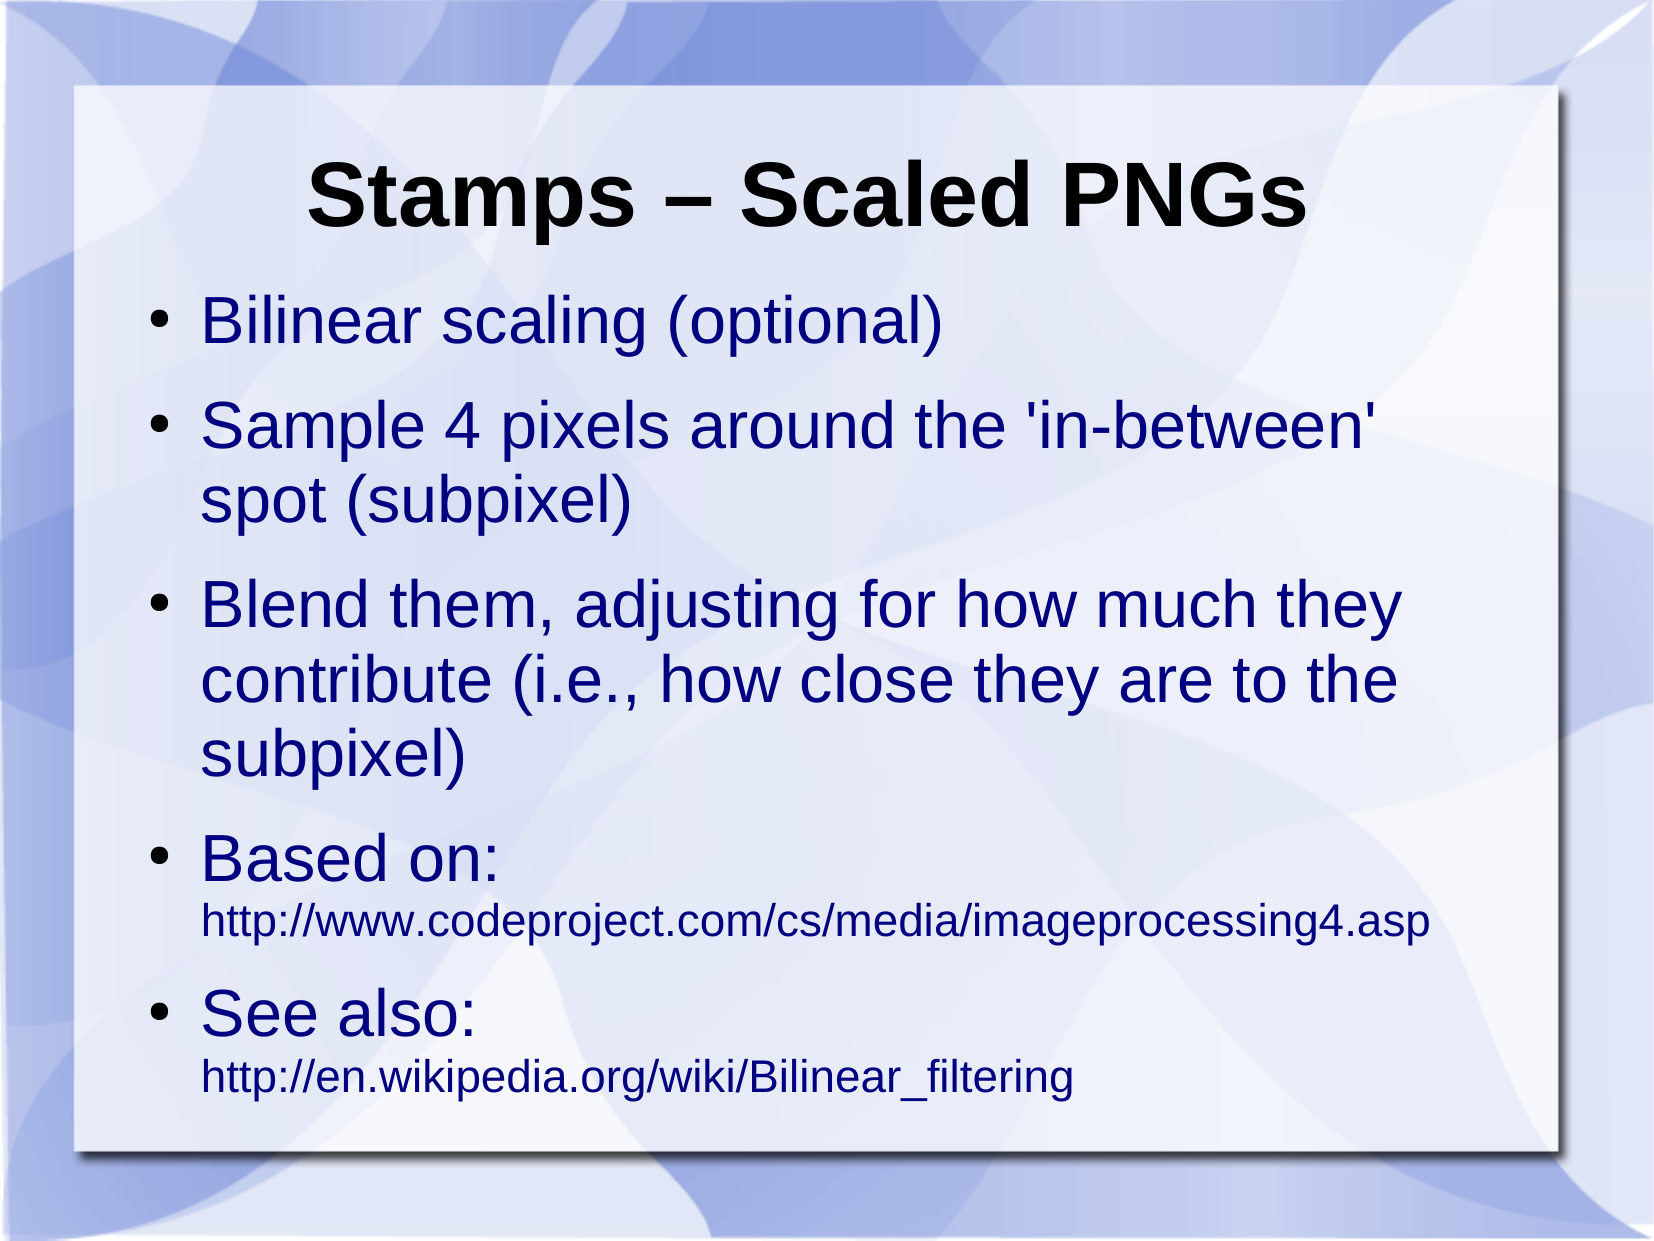

# Stamps – Scaled PNGs
Bilinear scaling (optional)
Sample 4 pixels around the 'in-between' spot (subpixel)
Blend them, adjusting for how much they contribute (i.e., how close they are to the subpixel)
Based on:
http://www.codeproject.com/cs/media/imageprocessing4.asp
See also:
http://en.wikipedia.org/wiki/Bilinear_filtering